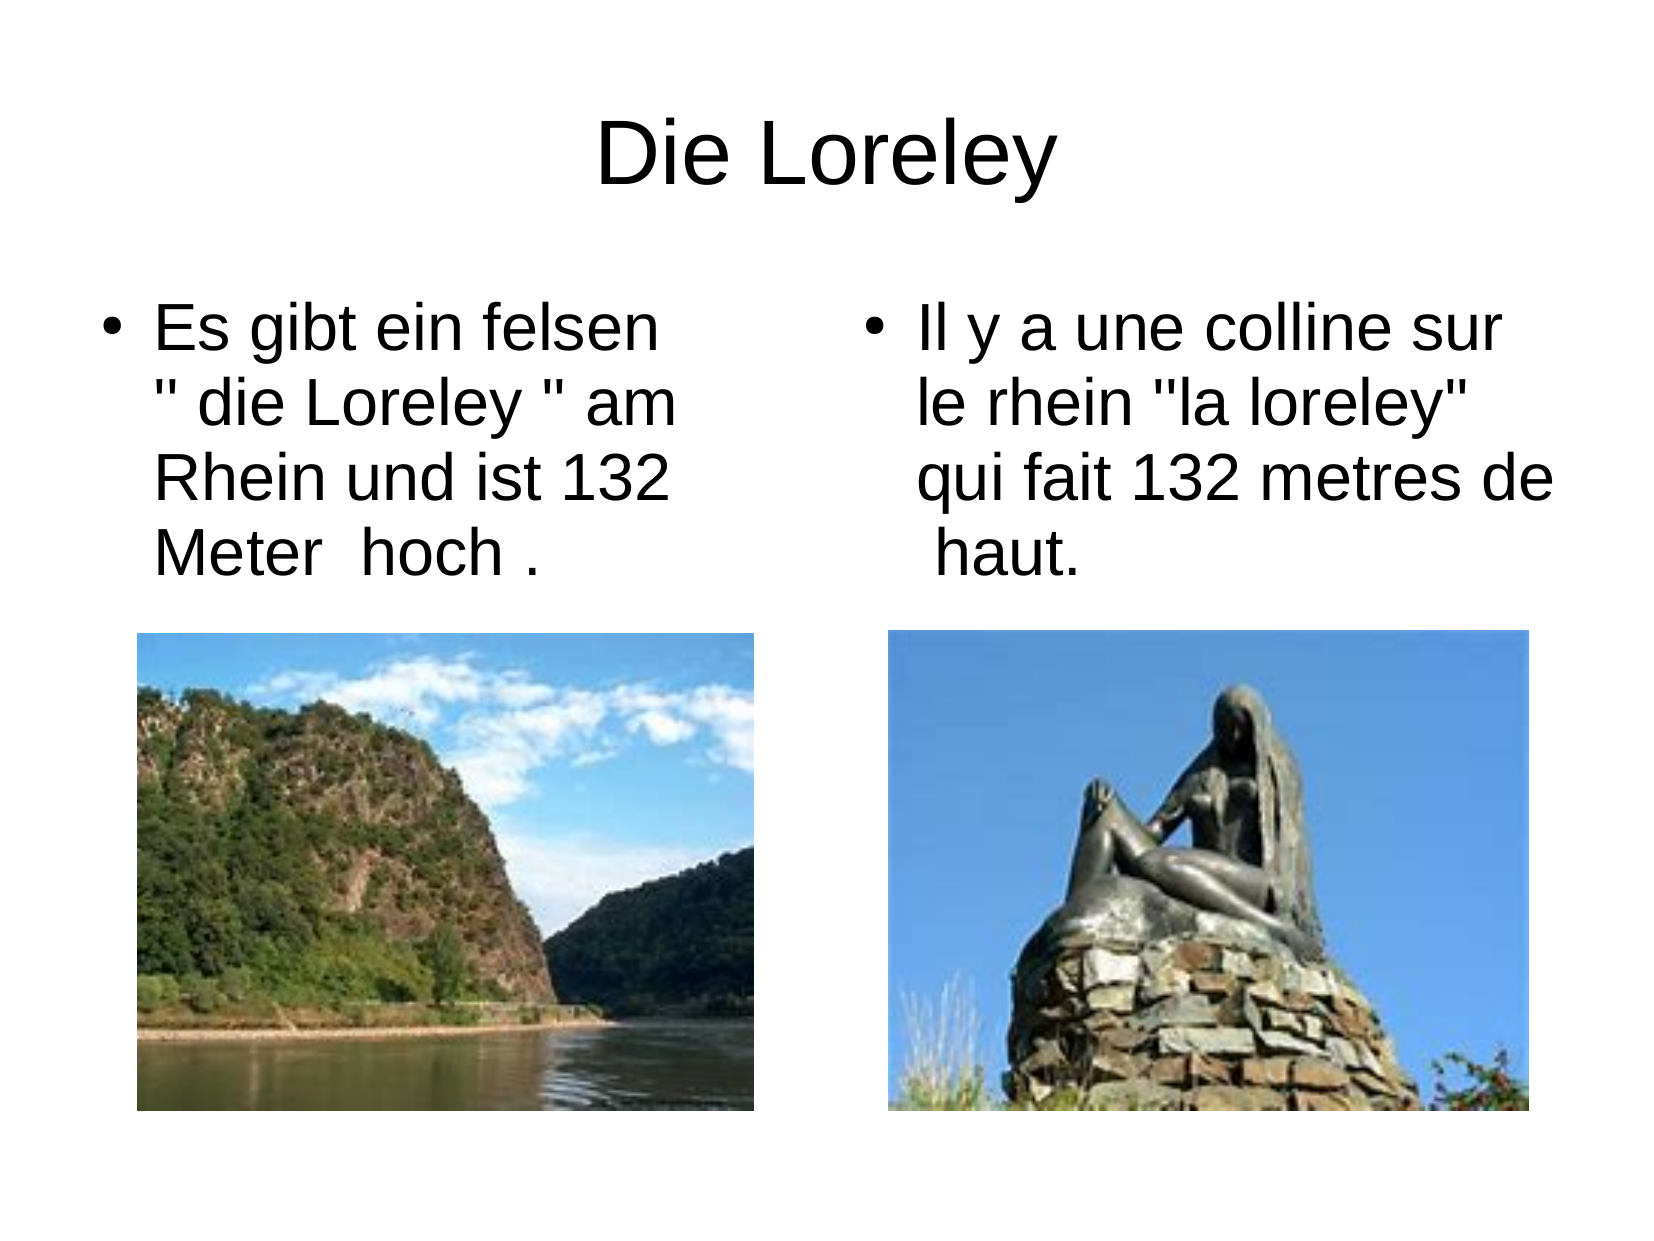

Die Loreley
# Es gibt ein felsen '' die Loreley '' am Rhein und ist 132 Meter hoch .
Il y a une colline sur le rhein ''la loreley'' qui fait 132 metres de haut.